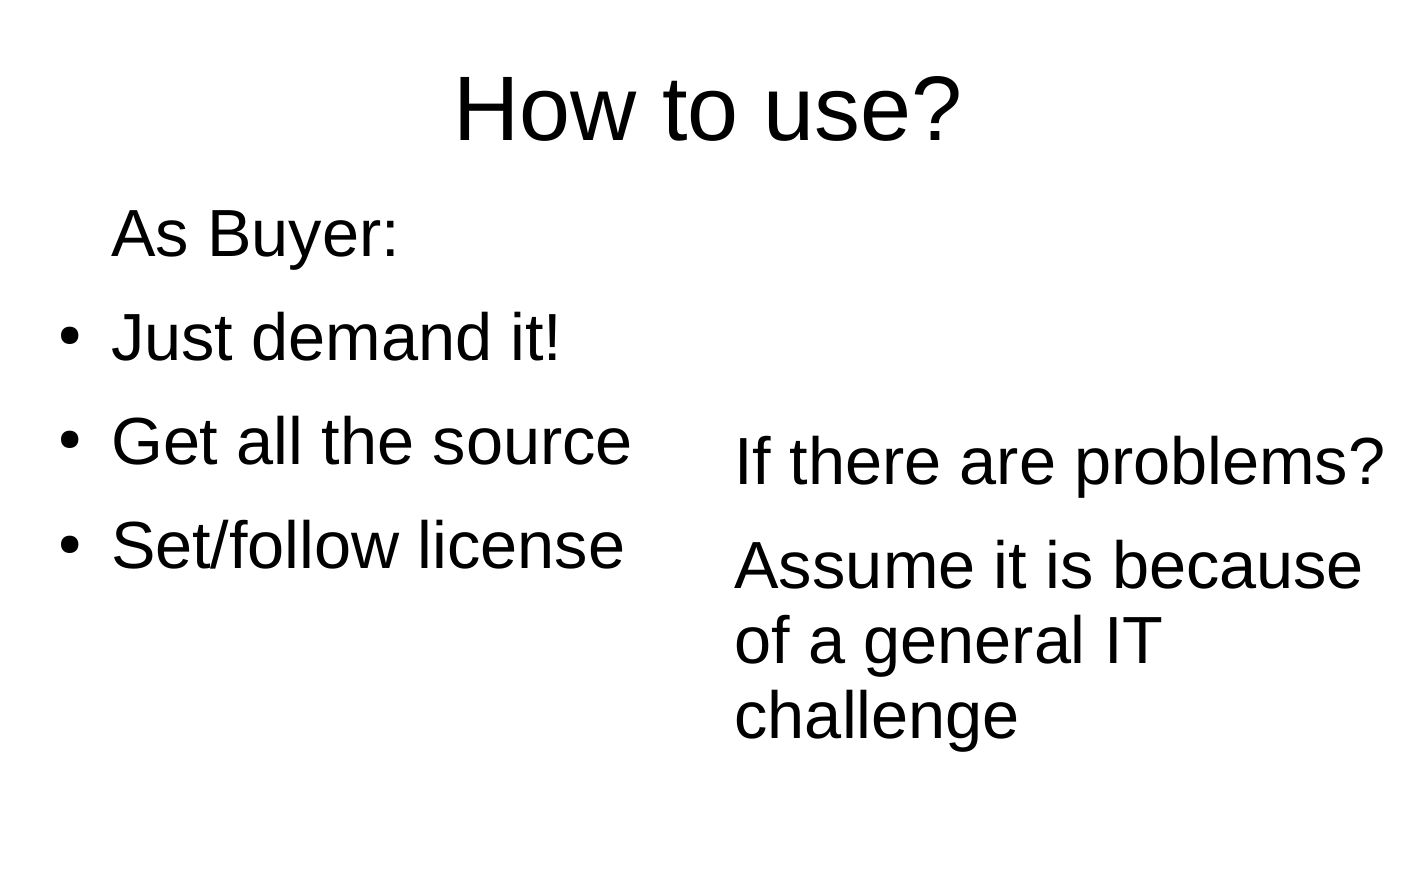

# How to use?
As Buyer:
Just demand it!
Get all the source
Set/follow license
If there are problems?
Assume it is because of a general IT challenge